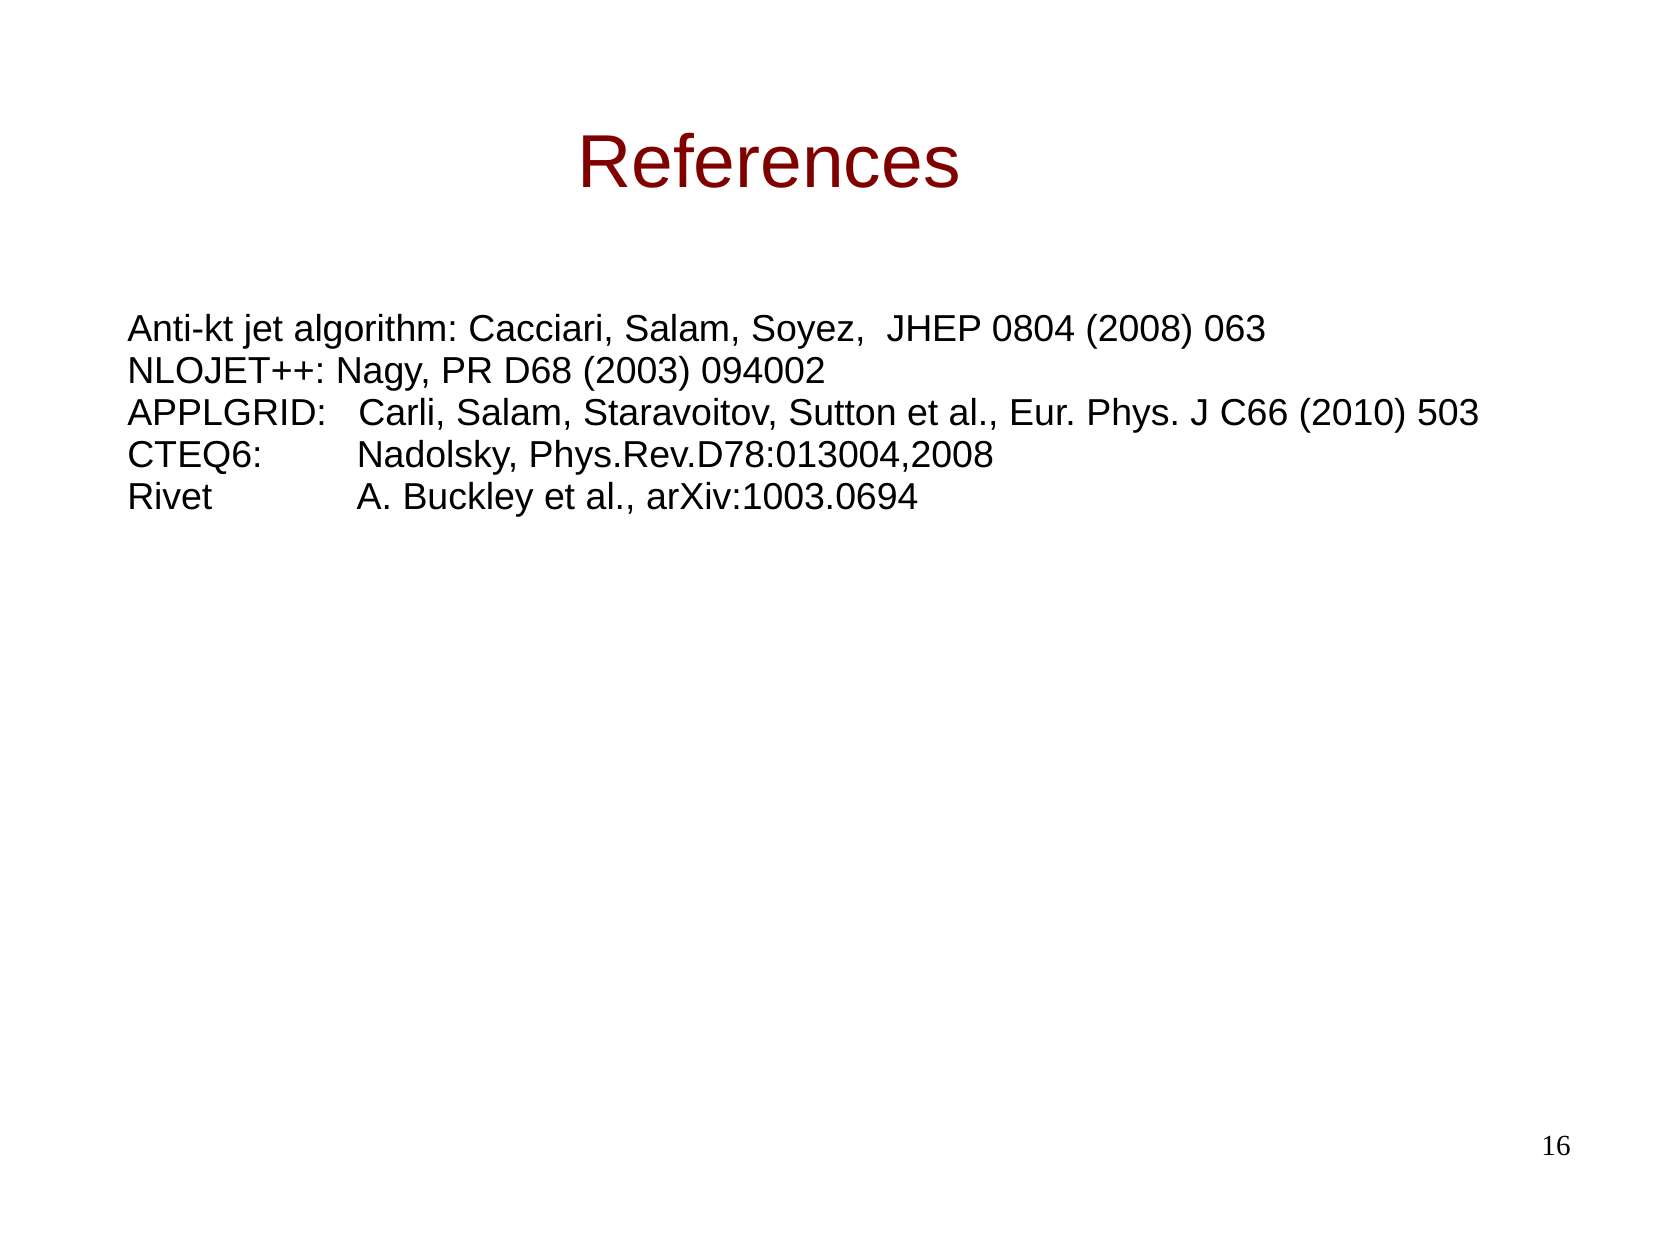

References
Anti-kt jet algorithm: Cacciari, Salam, Soyez, JHEP 0804 (2008) 063
NLOJET++: Nagy, PR D68 (2003) 094002
APPLGRID: Carli, Salam, Staravoitov, Sutton et al., Eur. Phys. J C66 (2010) 503
CTEQ6: Nadolsky, Phys.Rev.D78:013004,2008
Rivet A. Buckley et al., arXiv:1003.0694
16